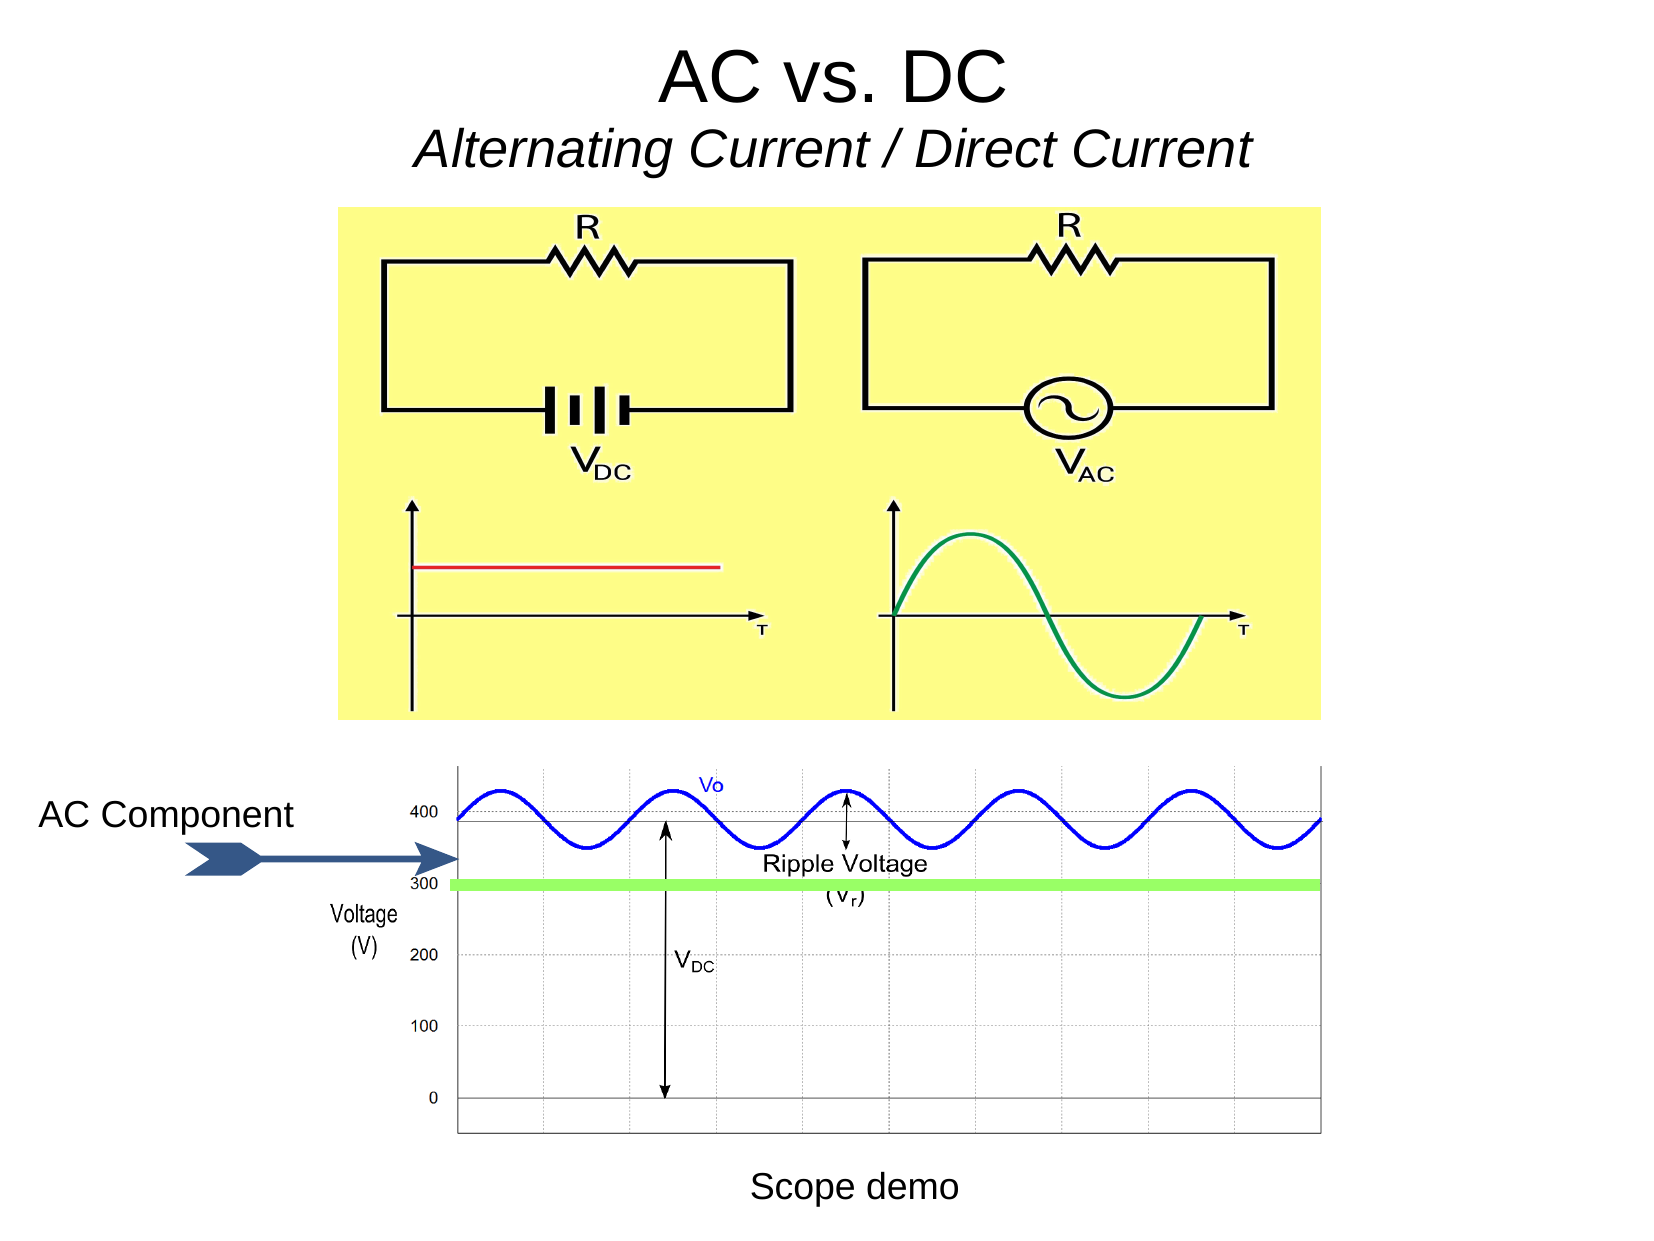

# AC vs. DC Alternating Current / Direct Current
AC Component
Scope demo